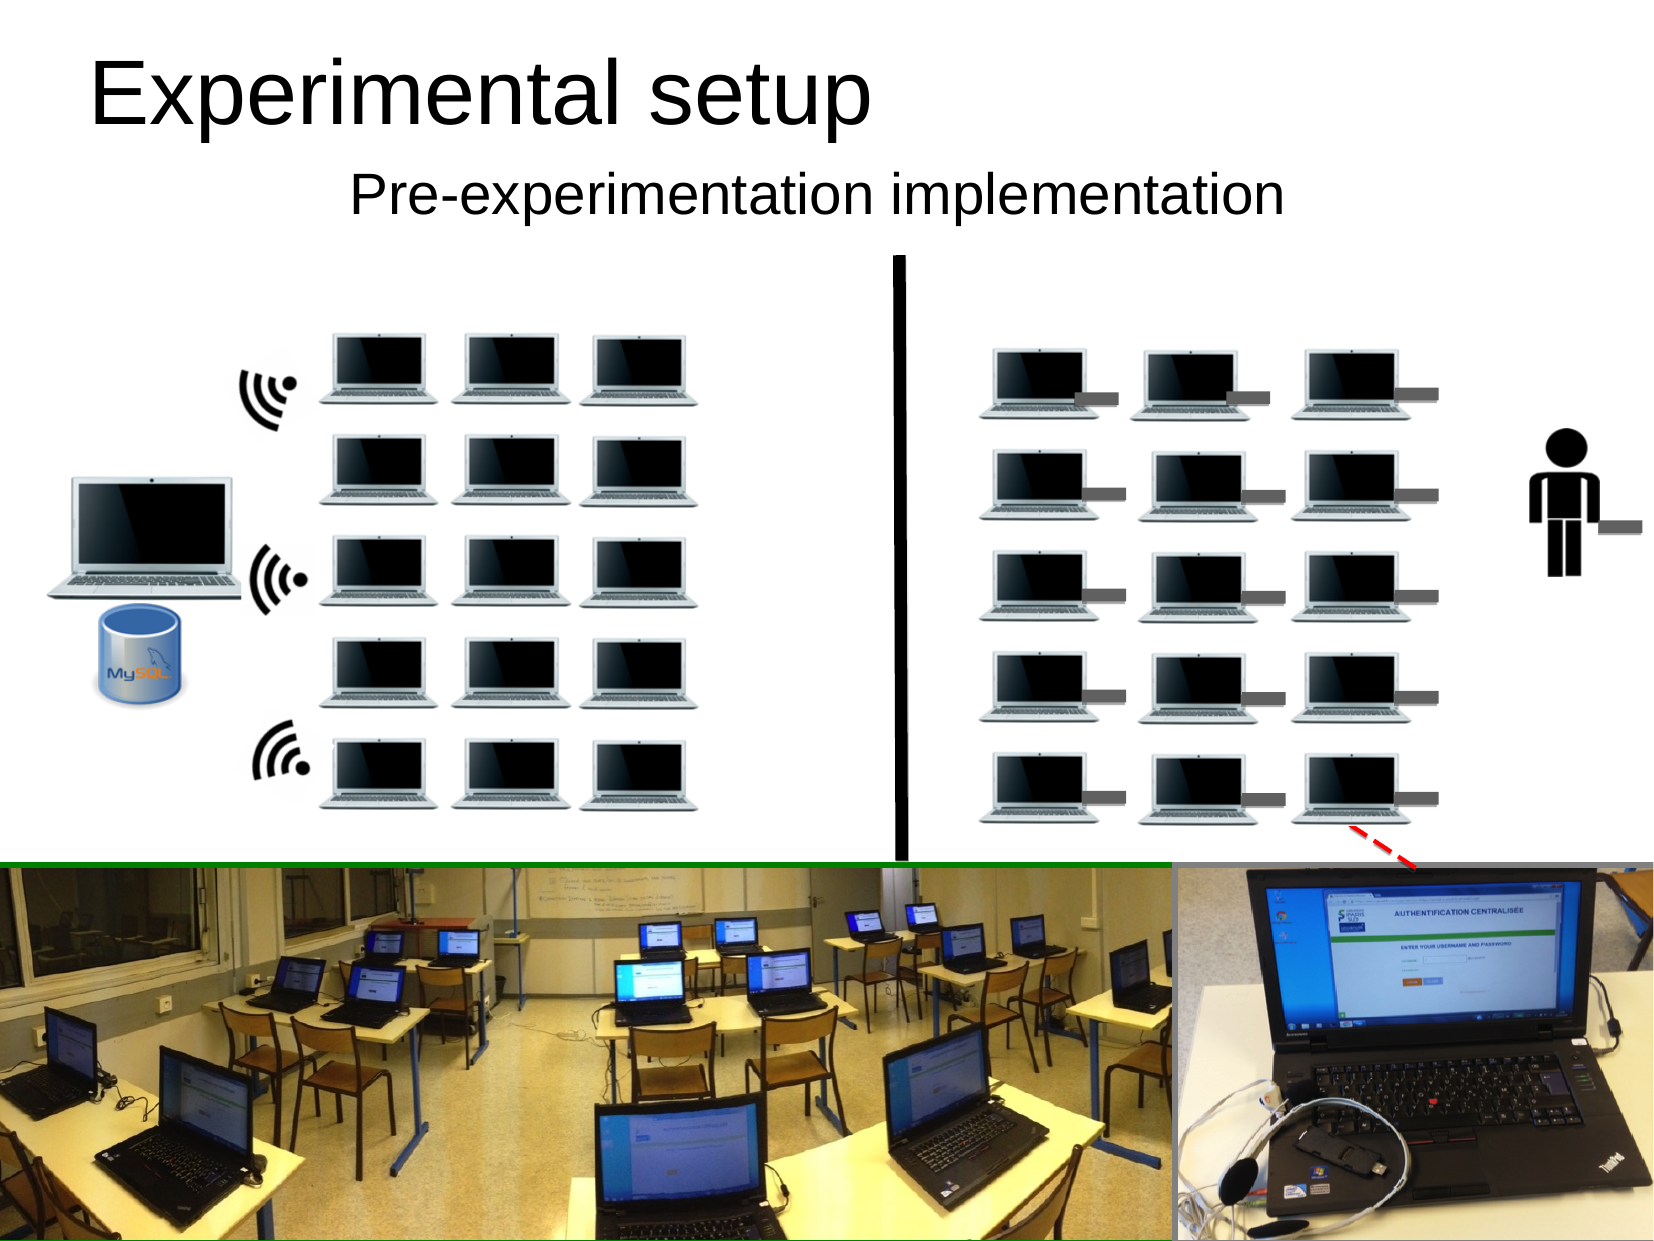

# Experimental setup
Pre-experimentation implementation
Centralized version
using MySQL
Decentralized version
with secure tokens
Université Paris-Saclay - Université de Versailles Saint-Quentin-en-Yvelines (UVSQ)